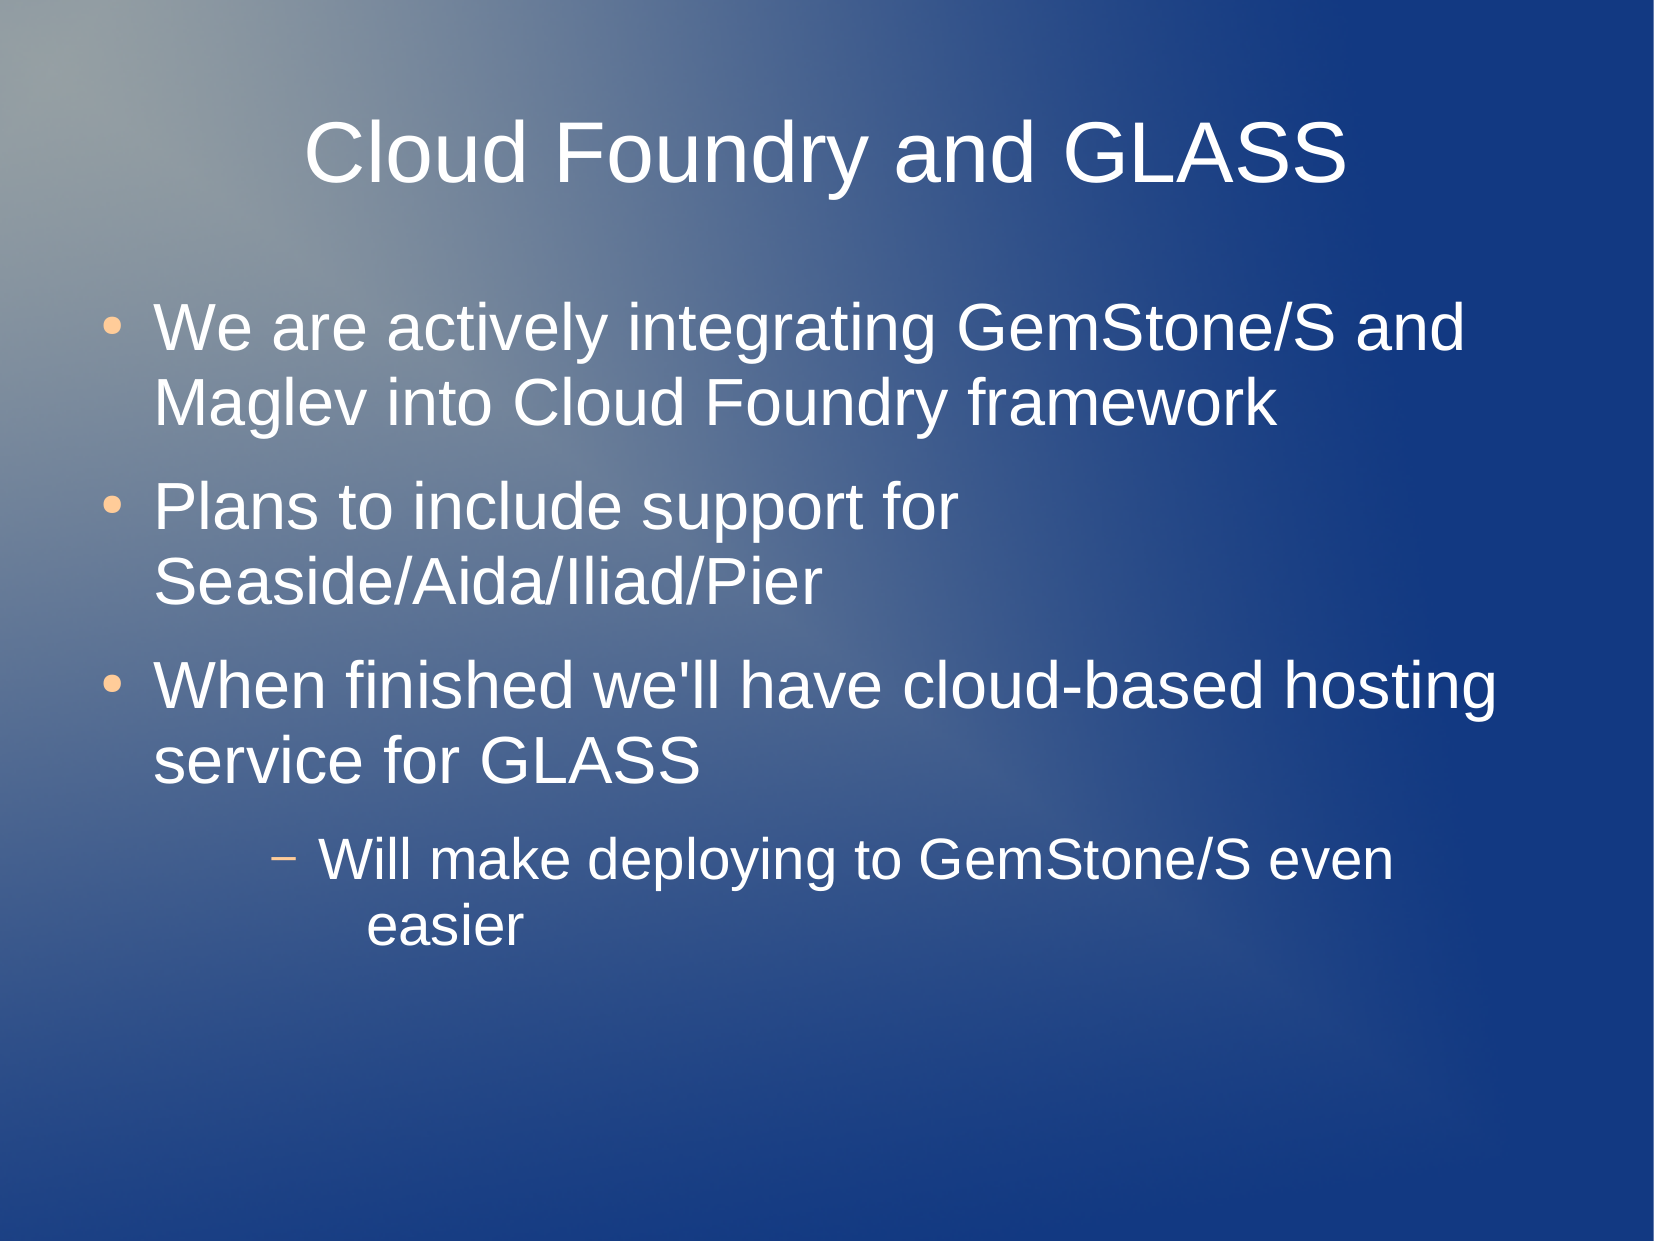

# Cloud Foundry and GLASS
We are actively integrating GemStone/S and Maglev into Cloud Foundry framework
Plans to include support for Seaside/Aida/Iliad/Pier
When finished we'll have cloud-based hosting service for GLASS
Will make deploying to GemStone/S even easier